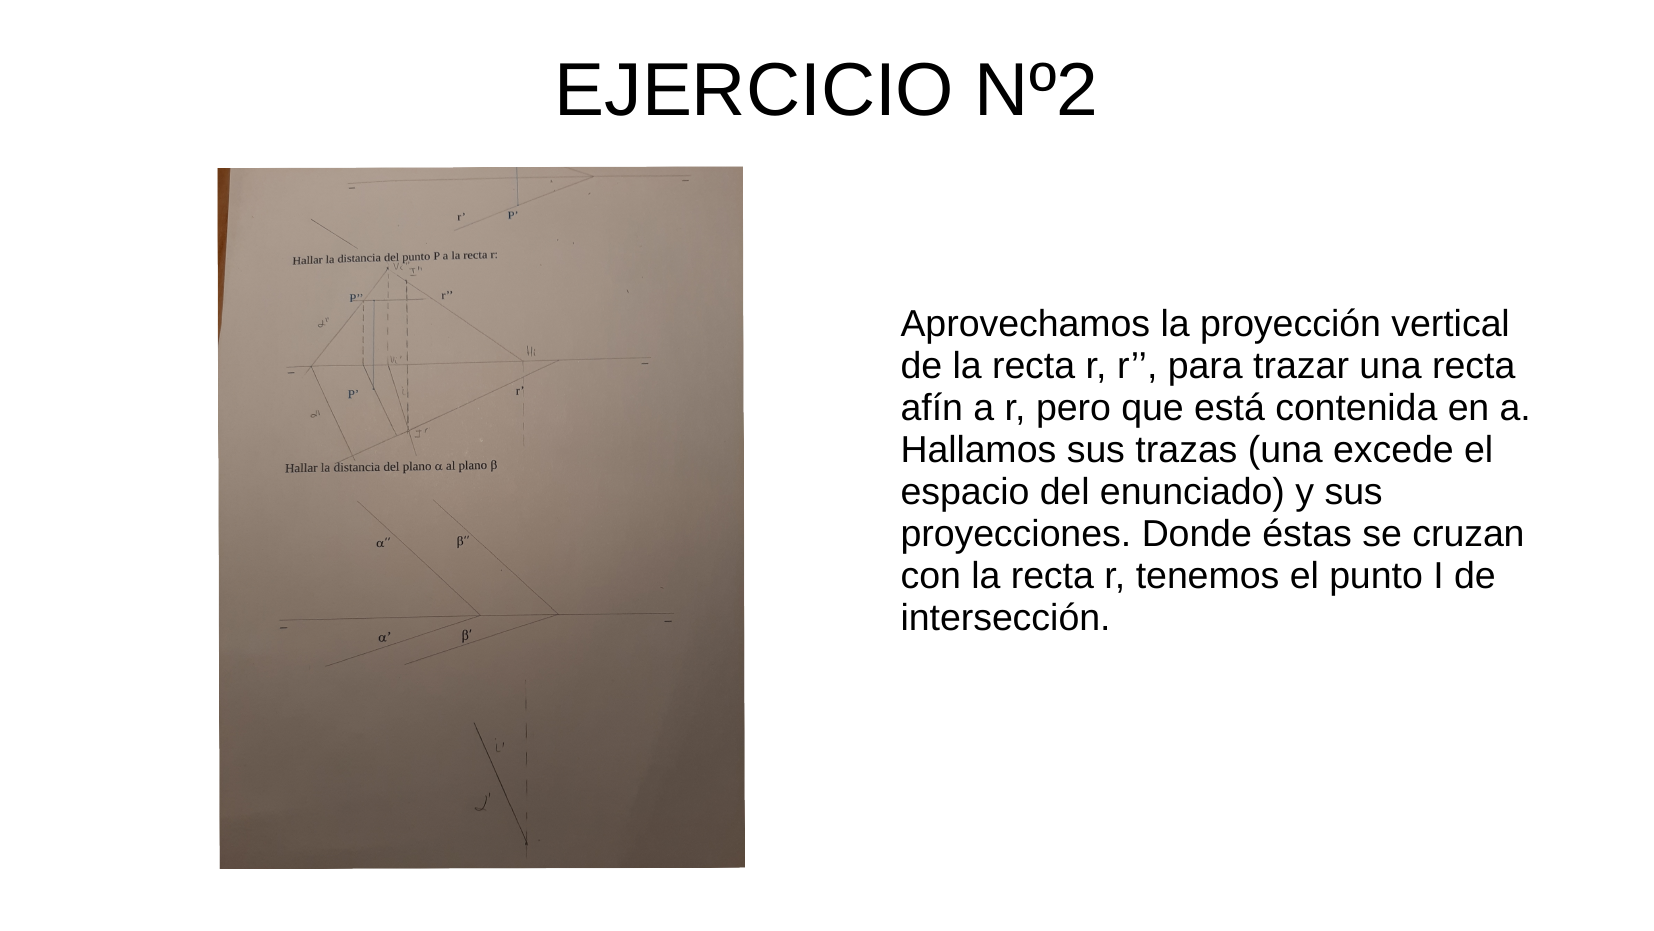

# EJERCICIO Nº2
Aprovechamos la proyección vertical de la recta r, r’’, para trazar una recta afín a r, pero que está contenida en a. Hallamos sus trazas (una excede el espacio del enunciado) y sus proyecciones. Donde éstas se cruzan con la recta r, tenemos el punto I de intersección.